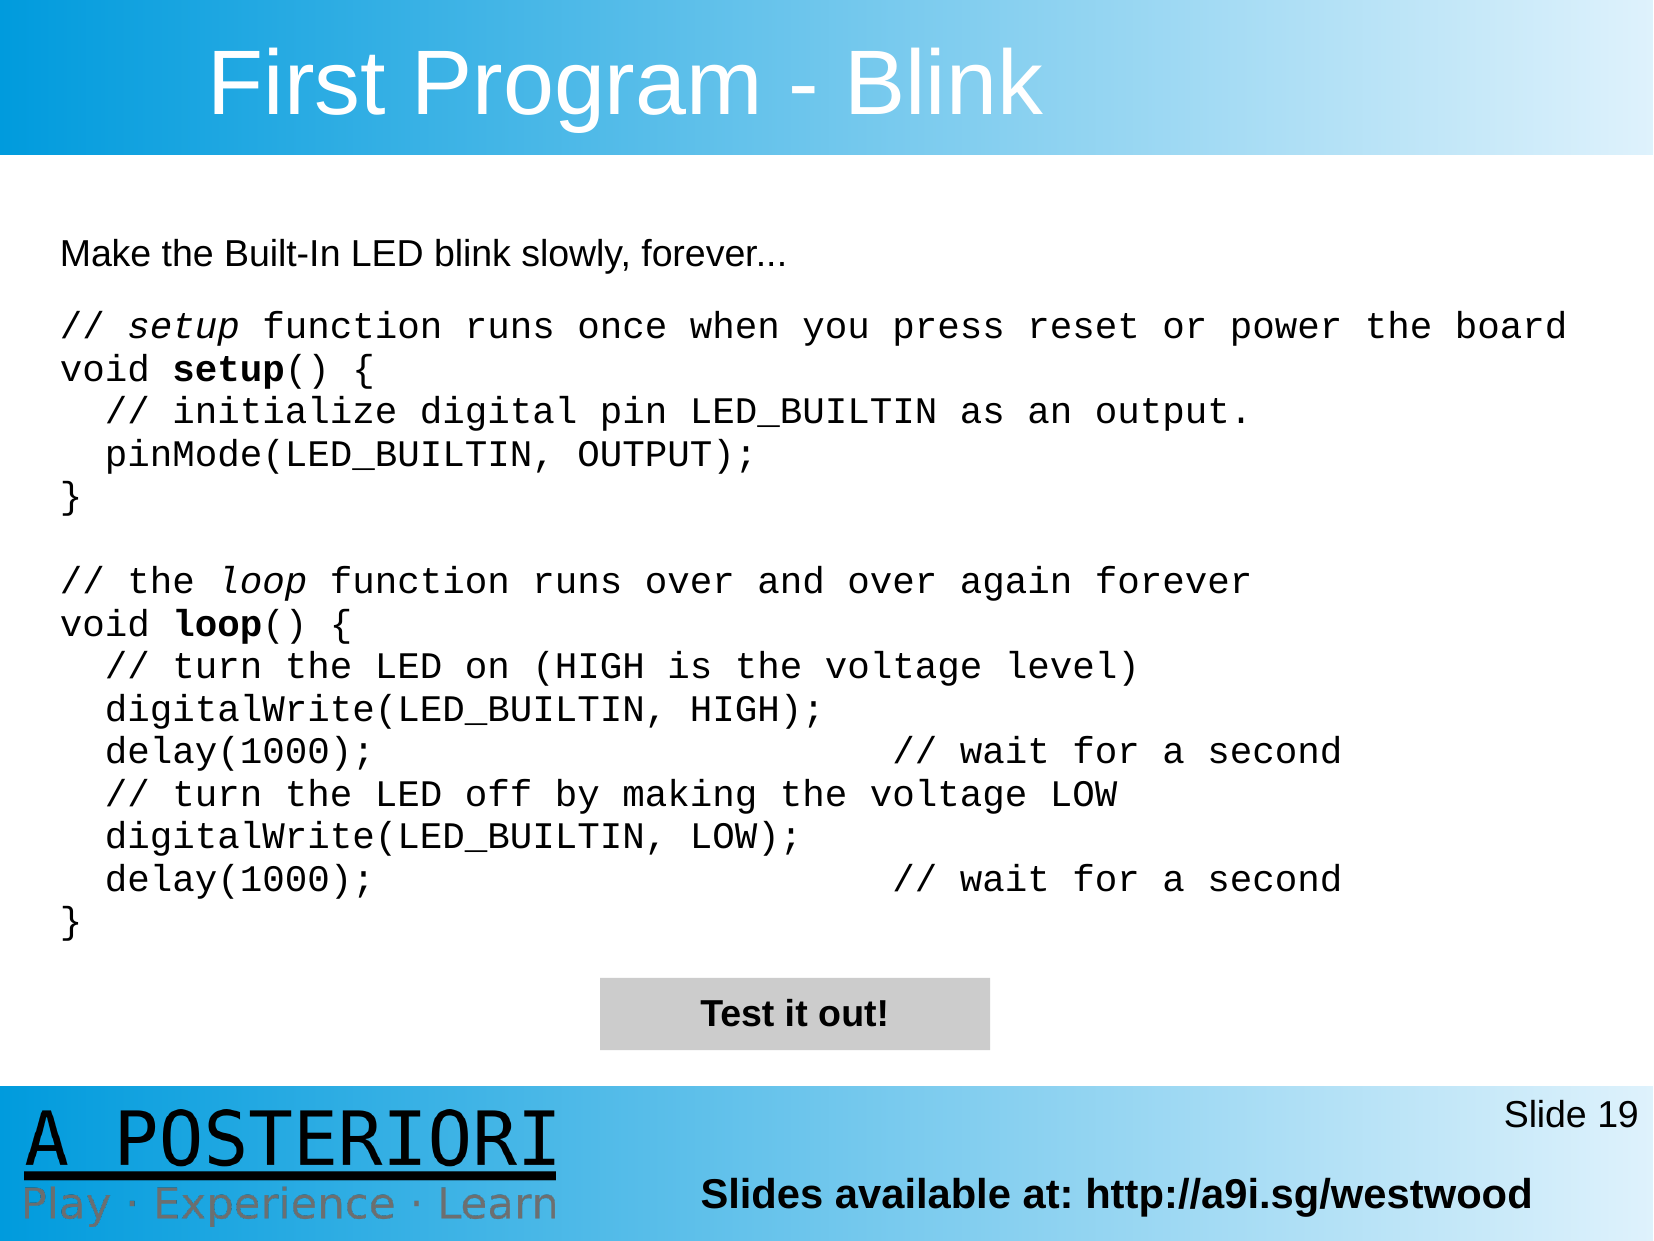

# First Program - Blink
Make the Built-In LED blink slowly, forever...
// setup function runs once when you press reset or power the board
void setup() {
 // initialize digital pin LED_BUILTIN as an output.
 pinMode(LED_BUILTIN, OUTPUT);
}
// the loop function runs over and over again forever
void loop() {
 // turn the LED on (HIGH is the voltage level)
 digitalWrite(LED_BUILTIN, HIGH);
 delay(1000); // wait for a second
 // turn the LED off by making the voltage LOW
 digitalWrite(LED_BUILTIN, LOW);
 delay(1000); // wait for a second
}
Test it out!